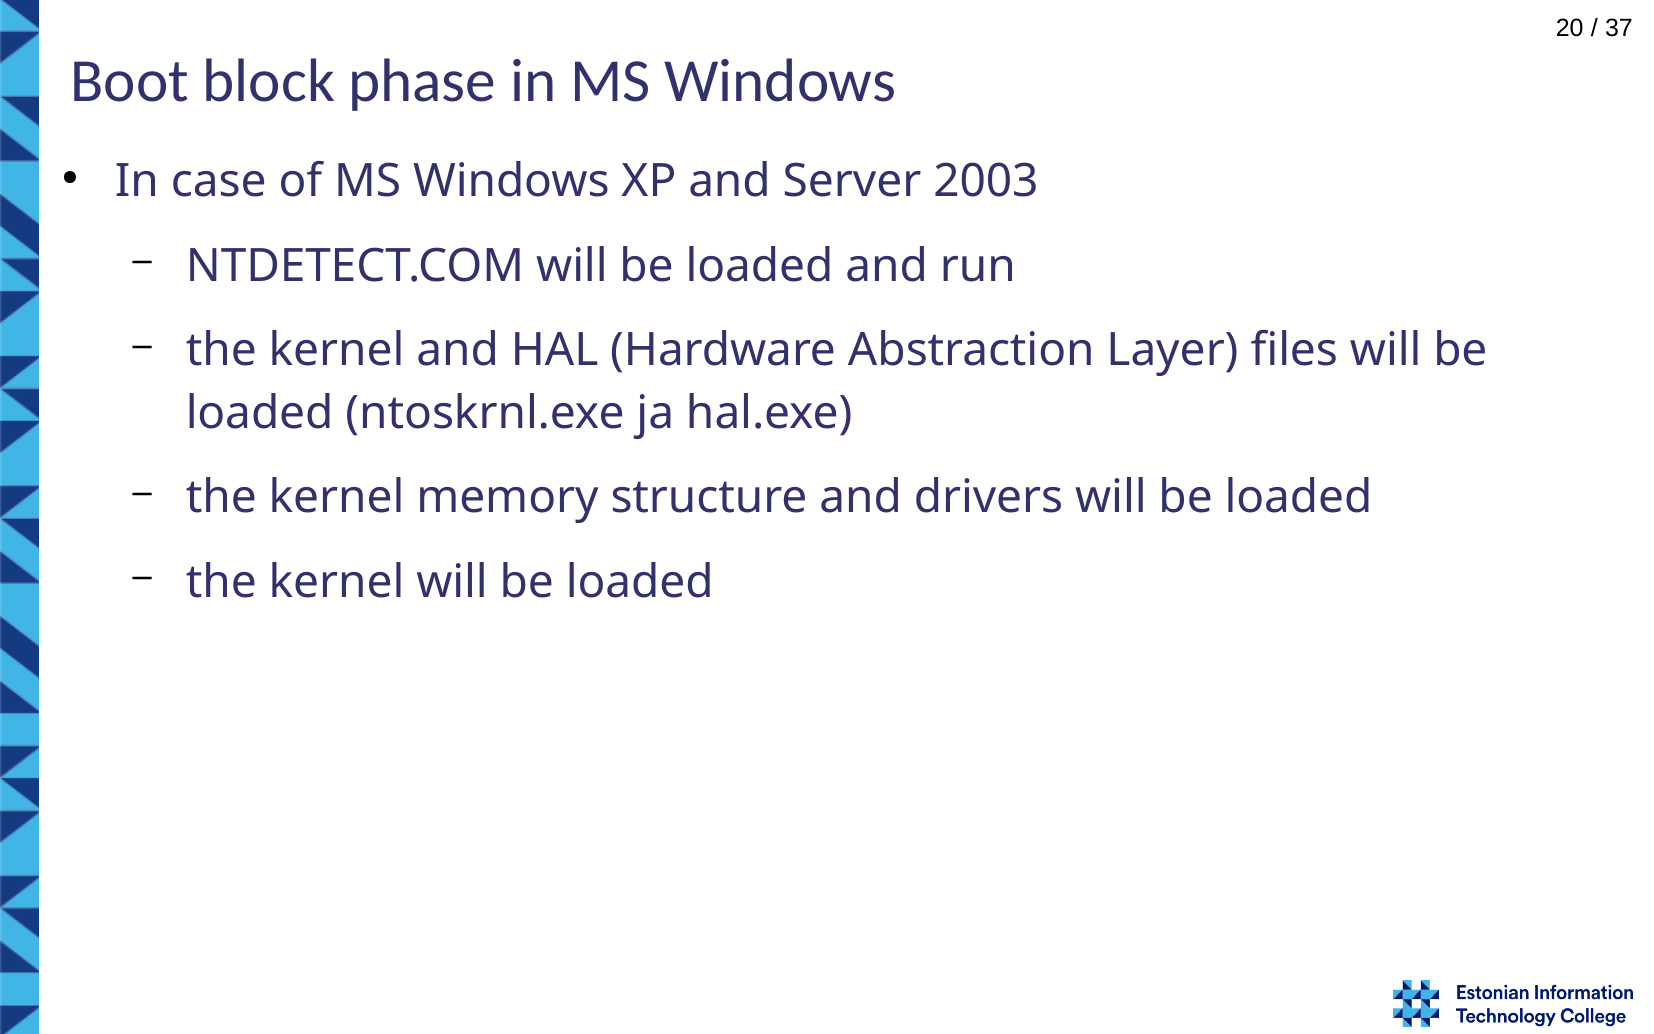

# Boot block phase in MS Windows
In case of MS Windows XP and Server 2003
NTDETECT.COM will be loaded and run
the kernel and HAL (Hardware Abstraction Layer) files will be loaded (ntoskrnl.exe ja hal.exe)
the kernel memory structure and drivers will be loaded
the kernel will be loaded